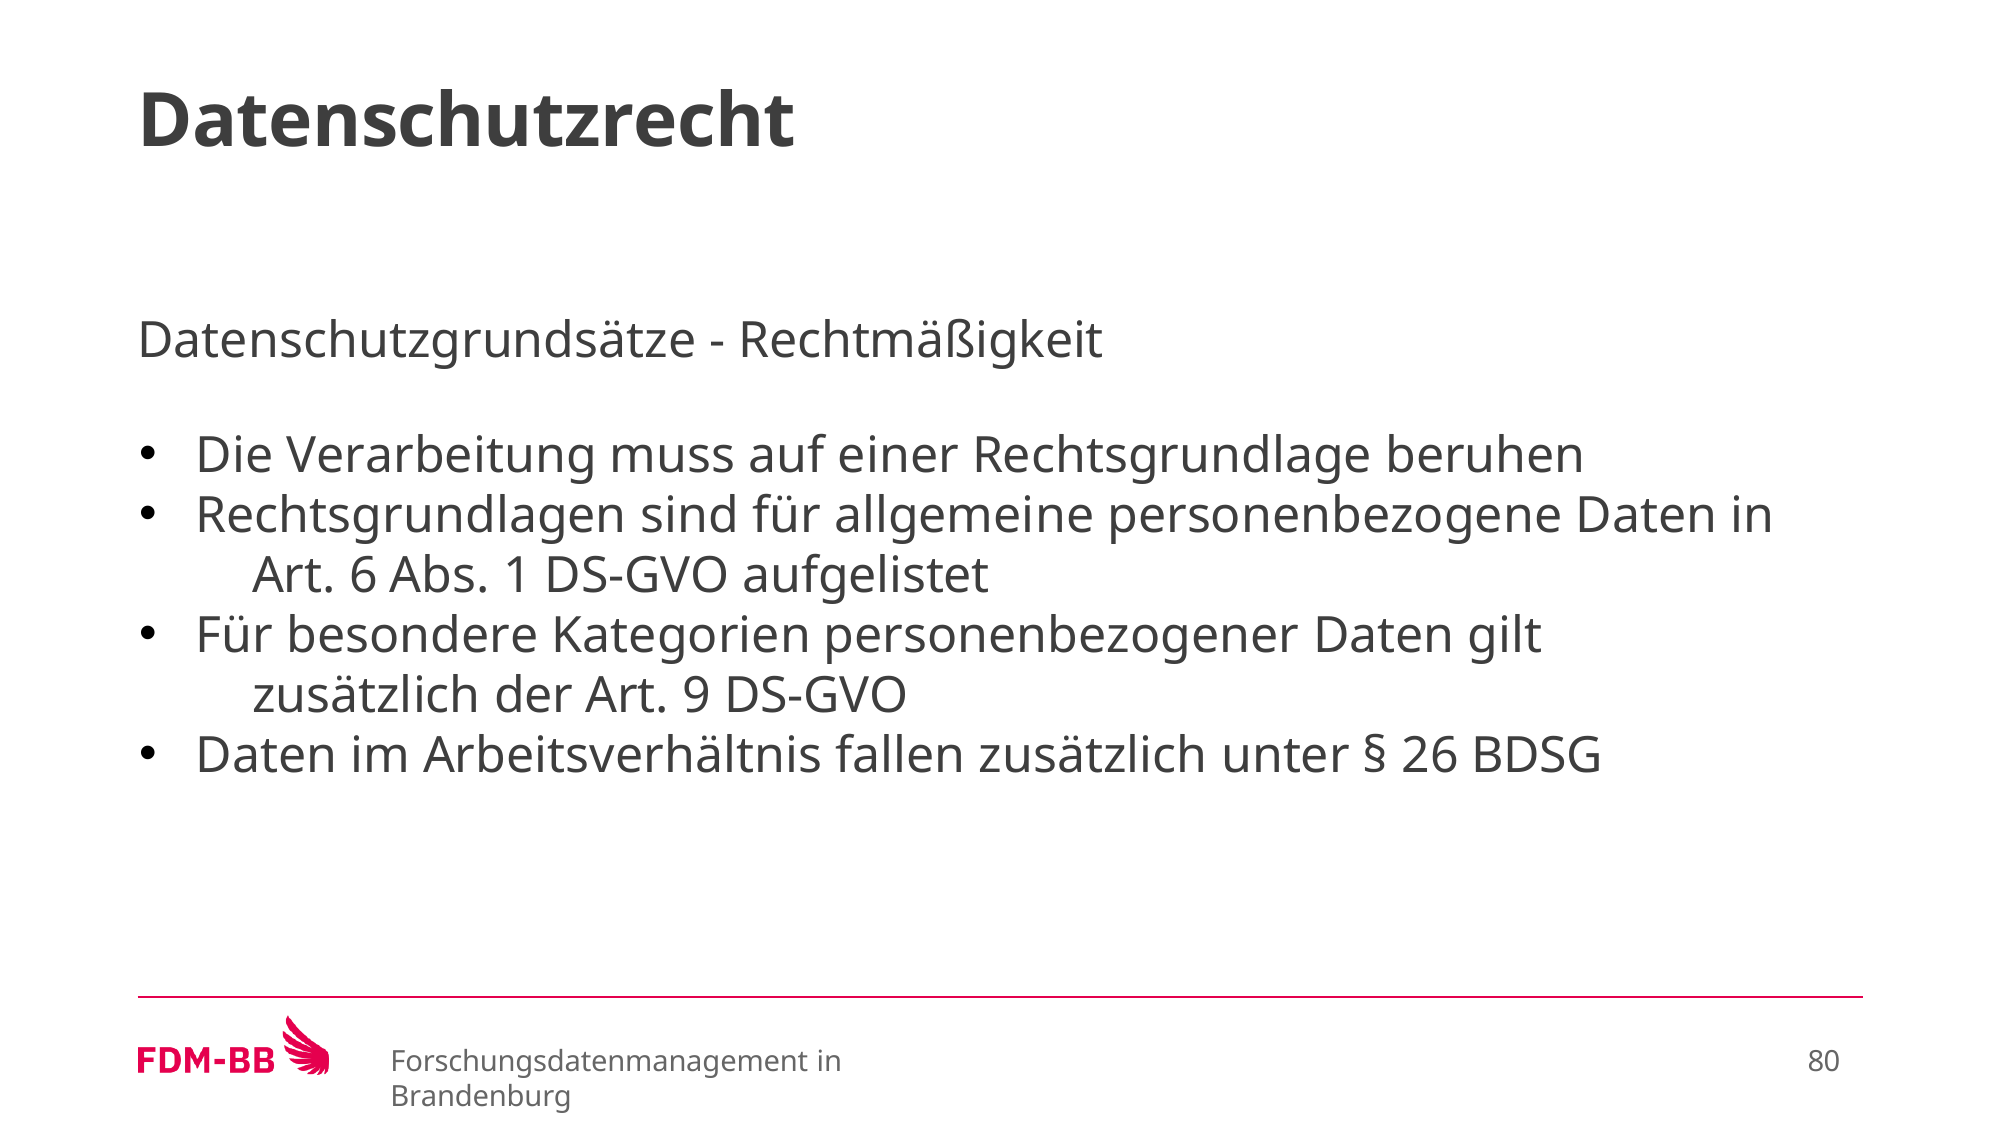

# Datenschutzrecht
Datenschutzgrundsätze - Rechtmäßigkeit
Die Verarbeitung muss auf einer Rechtsgrundlage beruhen
Rechtsgrundlagen sind für allgemeine personenbezogene Daten in Art. 6 Abs. 1 DS-GVO aufgelistet
Für besondere Kategorien personenbezogener Daten gilt zusätzlich der Art. 9 DS-GVO
Daten im Arbeitsverhältnis fallen zusätzlich unter § 26 BDSG
Forschungsdatenmanagement in Brandenburg
80